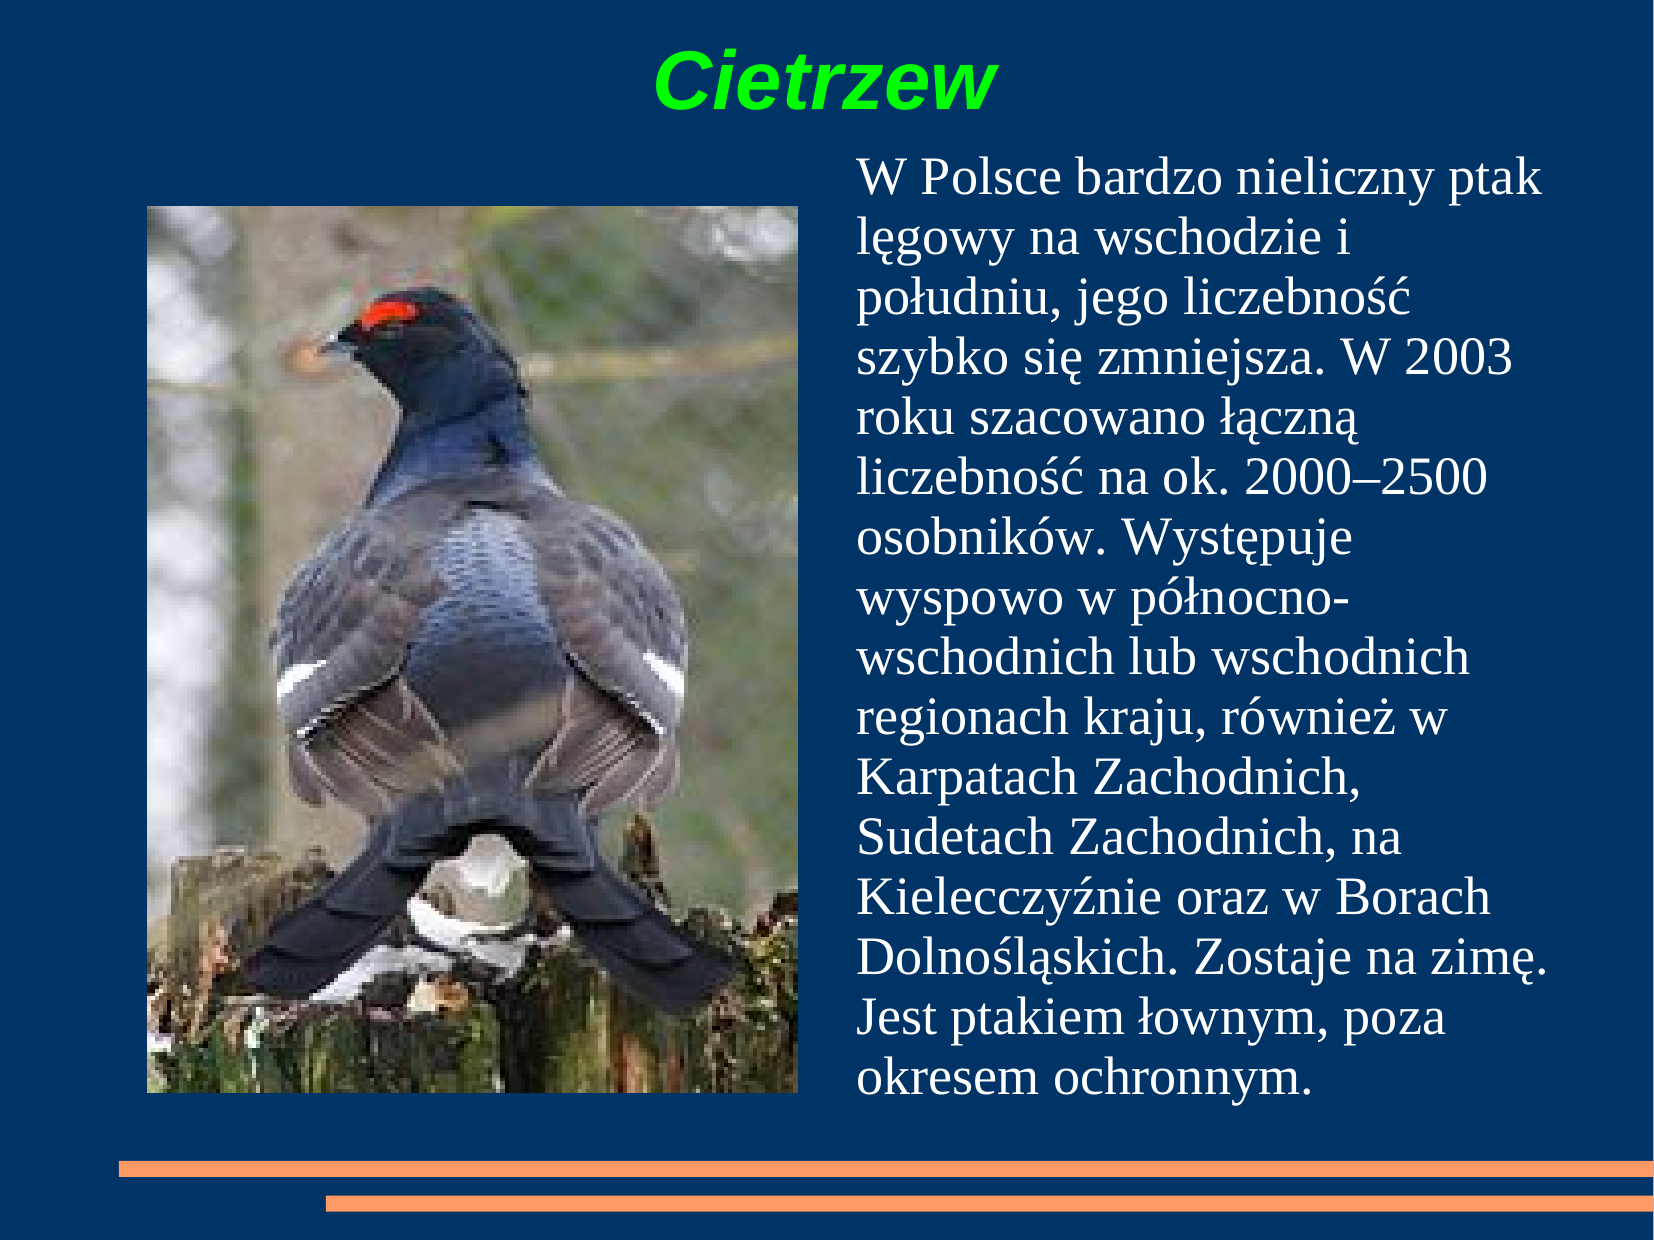

# Cietrzew
W Polsce bardzo nieliczny ptak lęgowy na wschodzie i południu, jego liczebność szybko się zmniejsza. W 2003 roku szacowano łączną liczebność na ok. 2000–2500 osobników. Występuje wyspowo w północno-wschodnich lub wschodnich regionach kraju, również w Karpatach Zachodnich, Sudetach Zachodnich, na Kielecczyźnie oraz w Borach Dolnośląskich. Zostaje na zimę. Jest ptakiem łownym, poza okresem ochronnym.